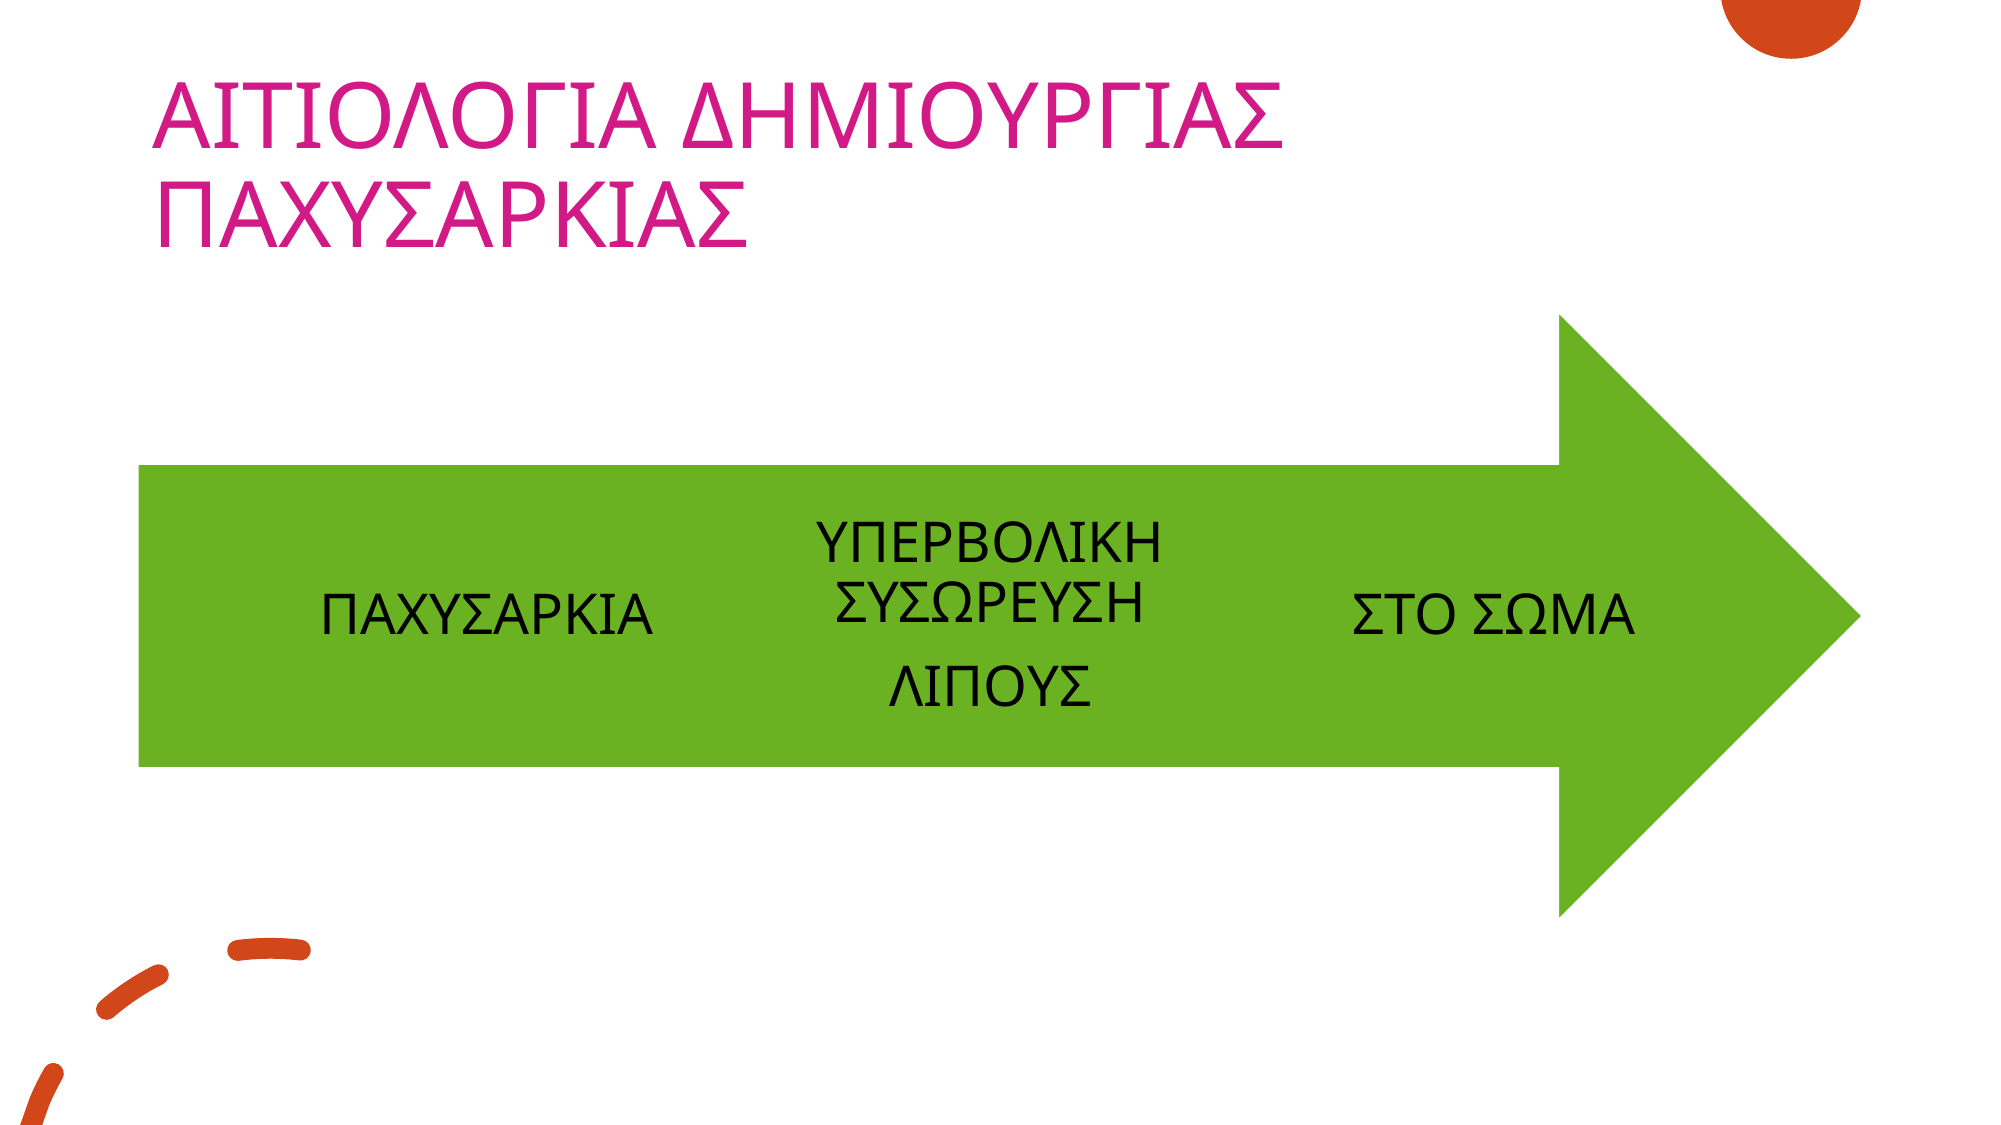

# ΑΙΤΙΟΛΟΓΙΑ ΔΗΜΙΟΥΡΓΙΑΣ ΠΑΧΥΣΑΡΚΙΑΣ
ΠΑΧΥΣΑΡΚΙΑ
ΥΠΕΡΒΟΛΙΚΗ ΣΥΣΩΡΕΥΣΗ
ΛΙΠΟΥΣ
ΣΤΟ ΣΩΜΑ